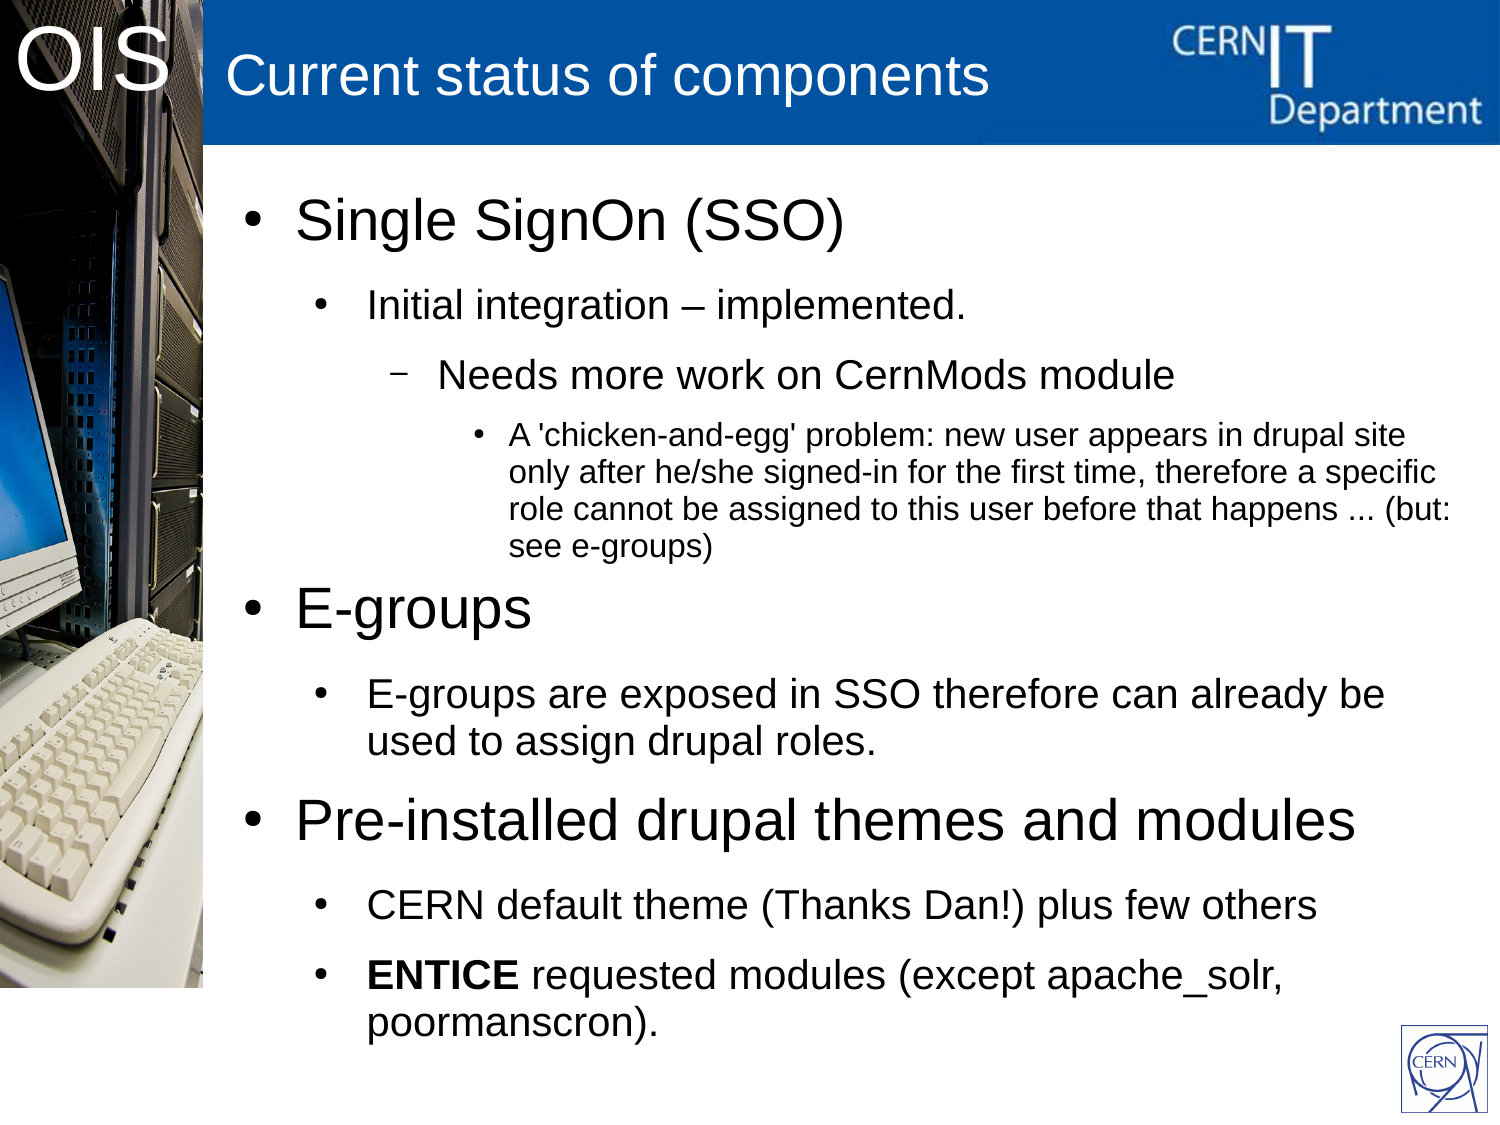

# Current status of components
Single SignOn (SSO)
Initial integration – implemented.
Needs more work on CernMods module
A 'chicken-and-egg' problem: new user appears in drupal site only after he/she signed-in for the first time, therefore a specific role cannot be assigned to this user before that happens ... (but: see e-groups)
E-groups
E-groups are exposed in SSO therefore can already be used to assign drupal roles.
Pre-installed drupal themes and modules
CERN default theme (Thanks Dan!) plus few others
ENTICE requested modules (except apache_solr, poormanscron).